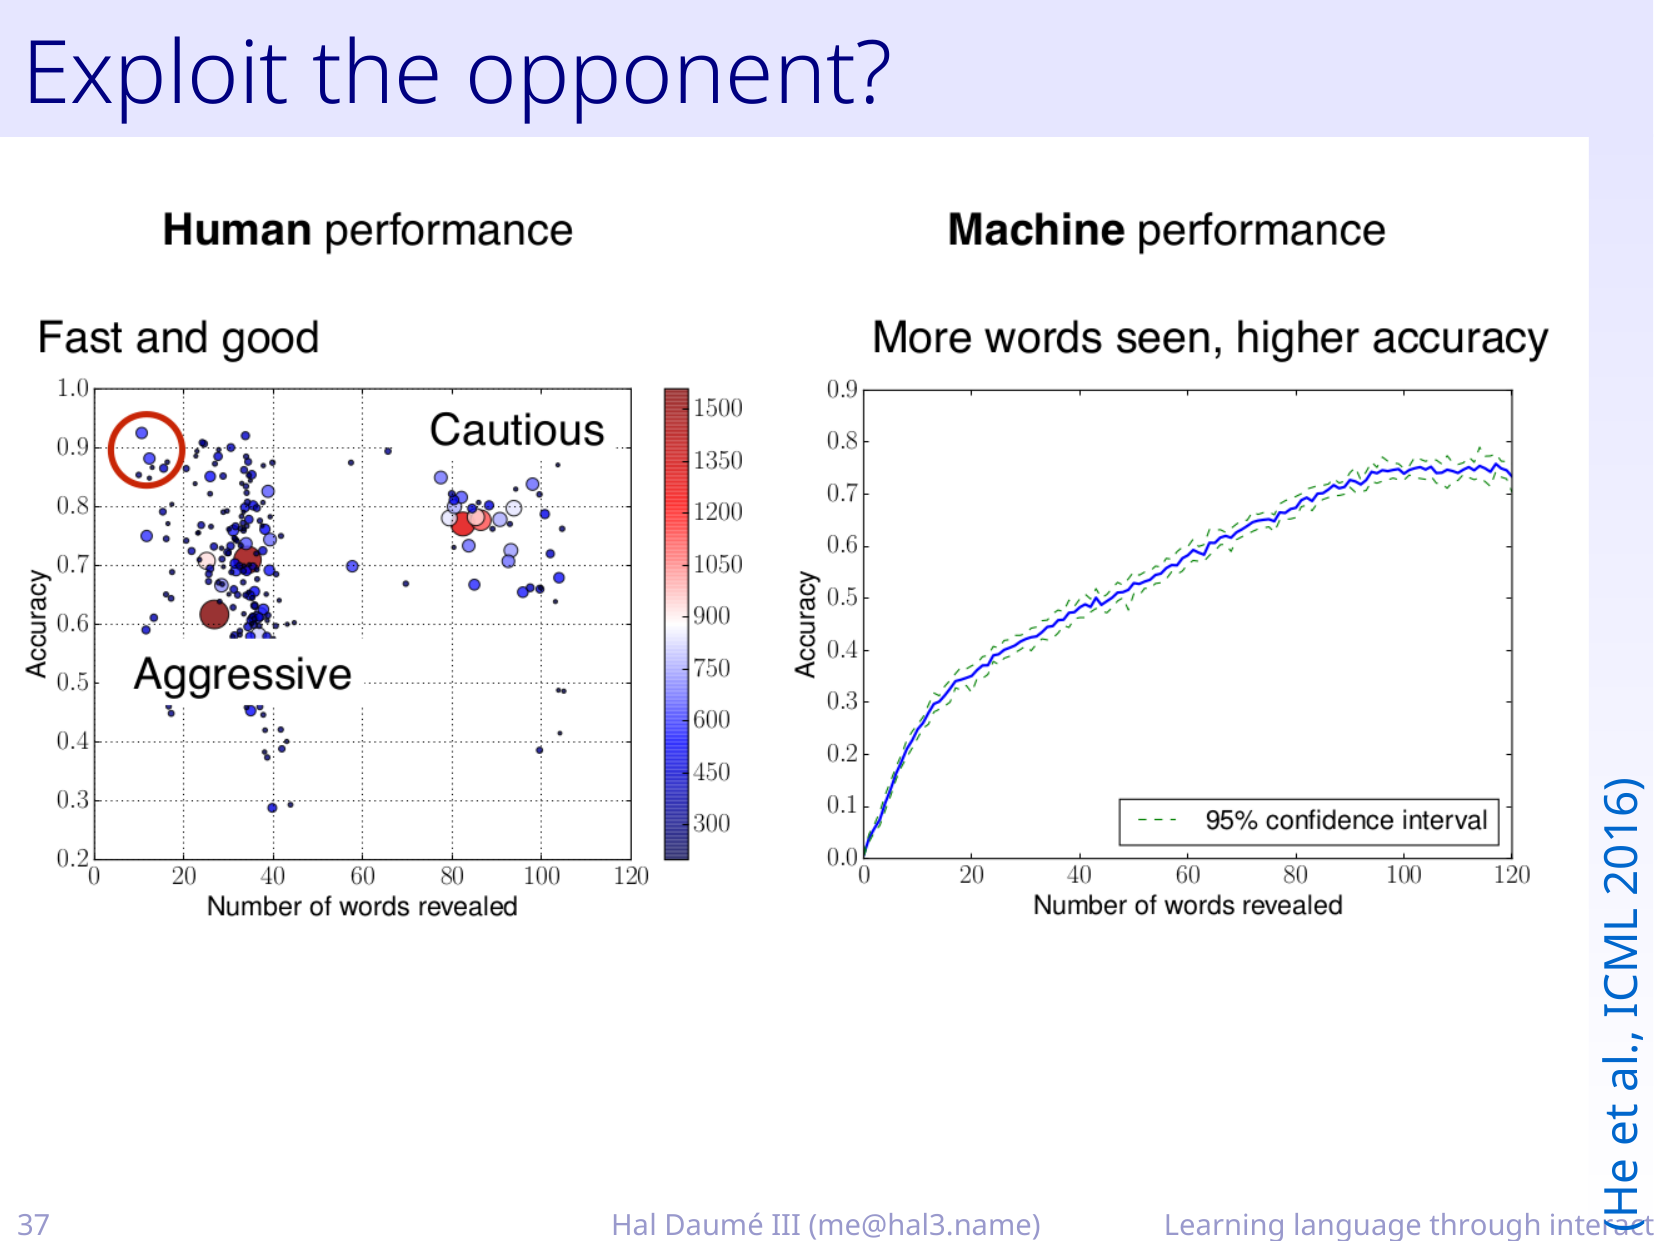

# Exploit the opponent?
(He et al., ICML 2016)